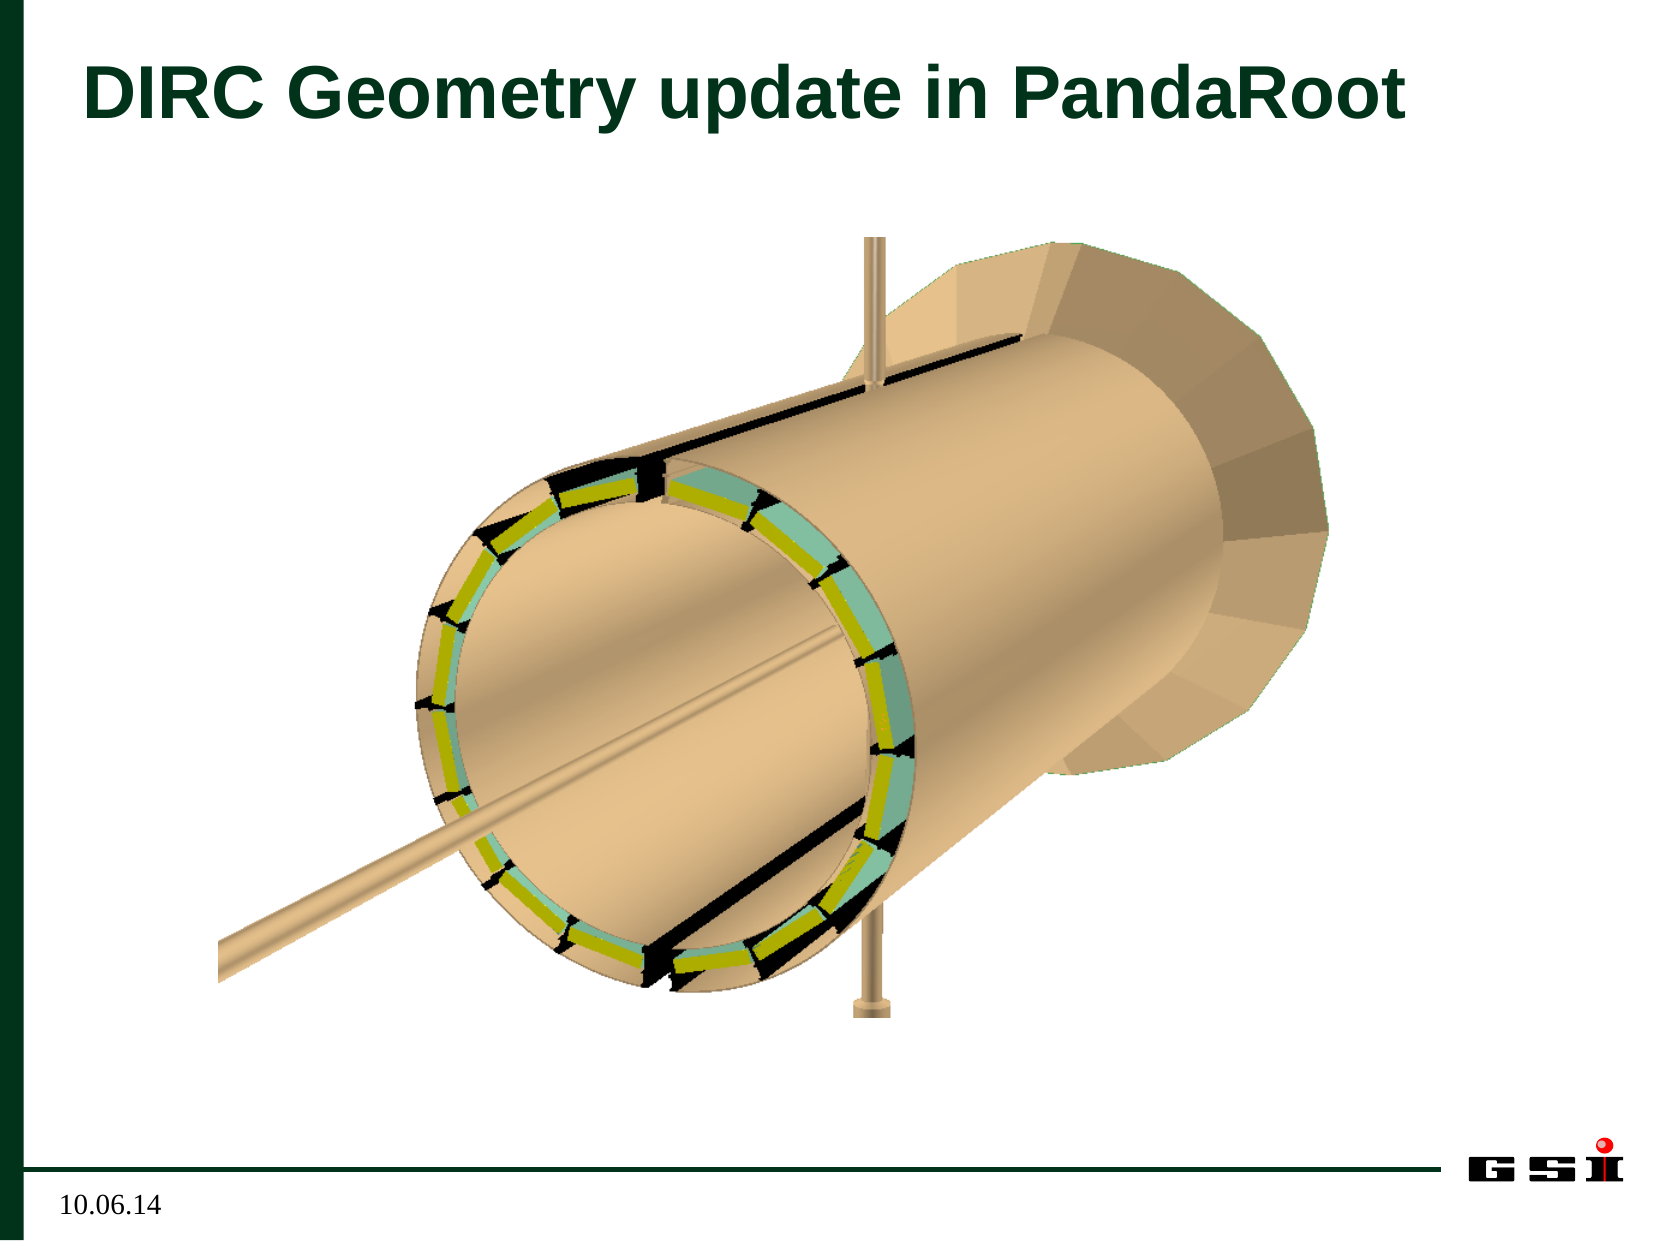

# DIRC Geometry update in PandaRoot
10.06.14